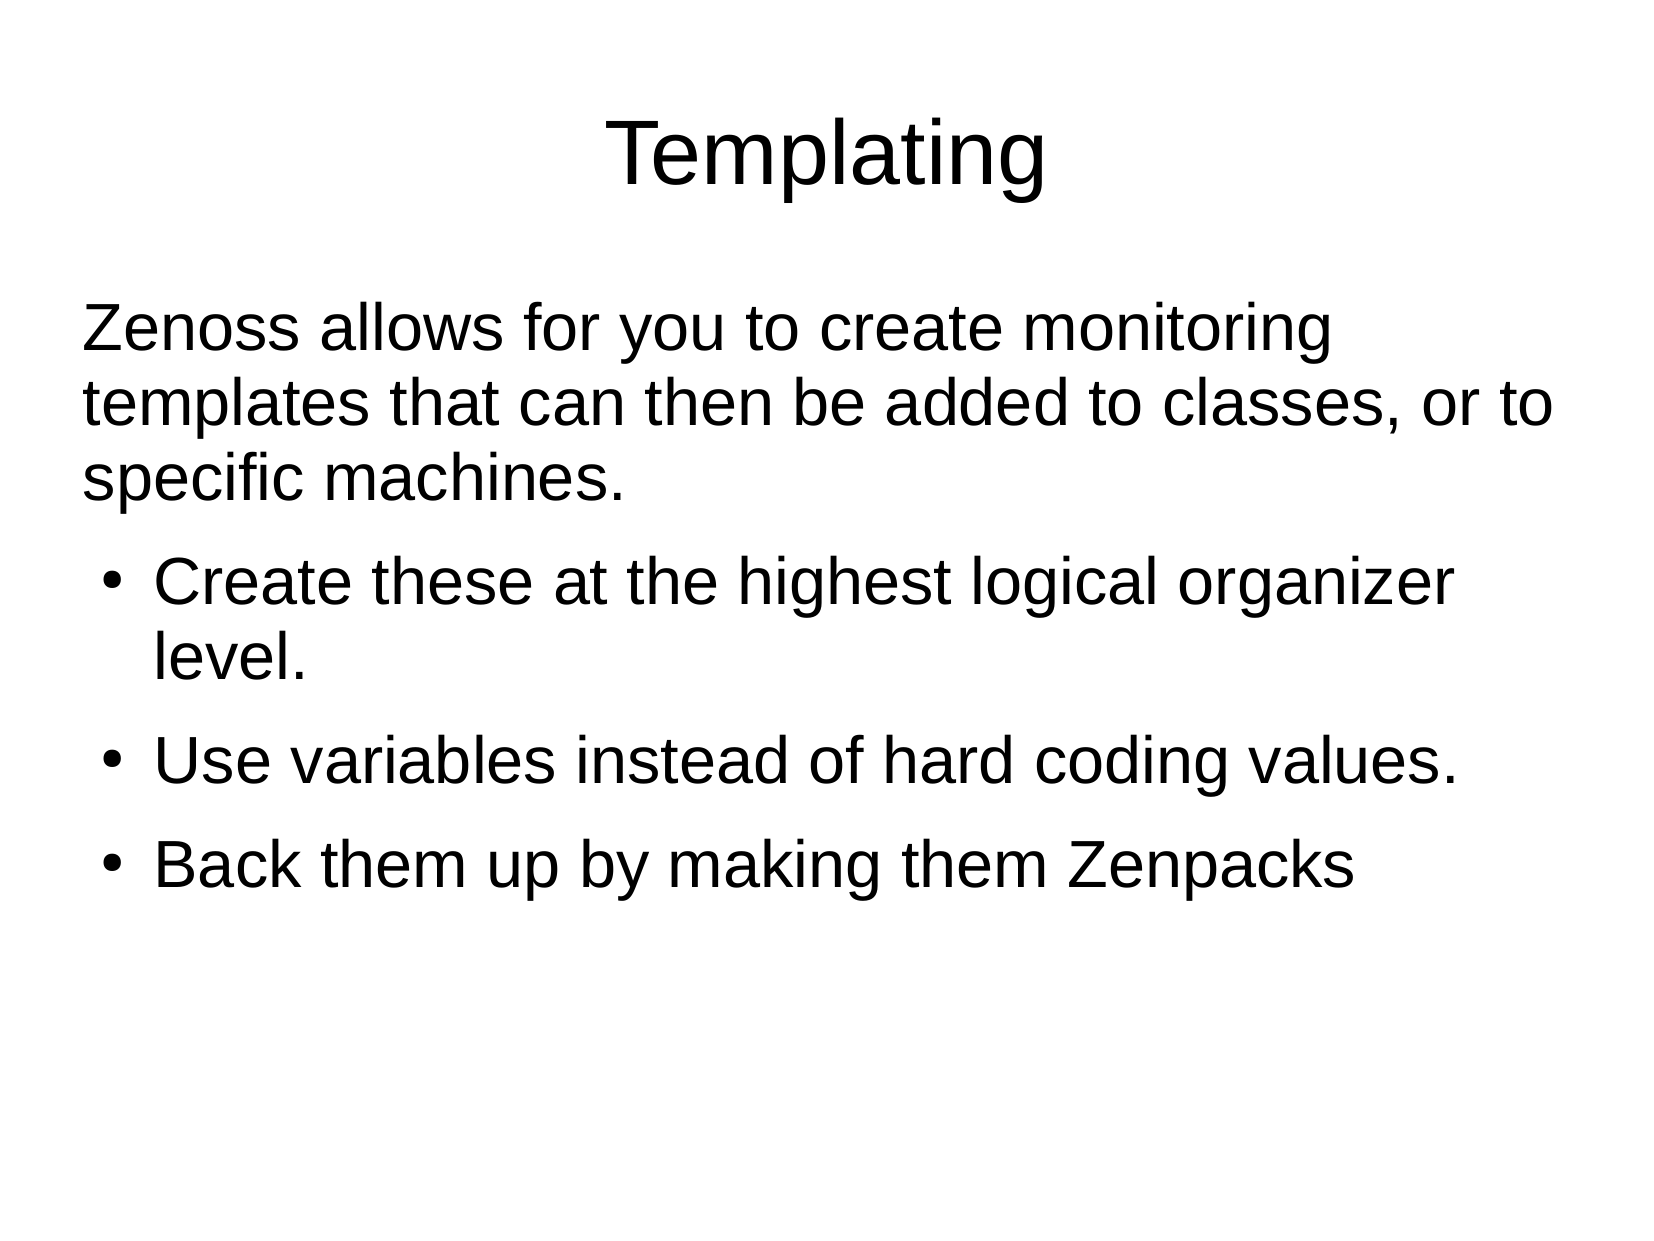

# Templating
Zenoss allows for you to create monitoring templates that can then be added to classes, or to specific machines.
Create these at the highest logical organizer level.
Use variables instead of hard coding values.
Back them up by making them Zenpacks